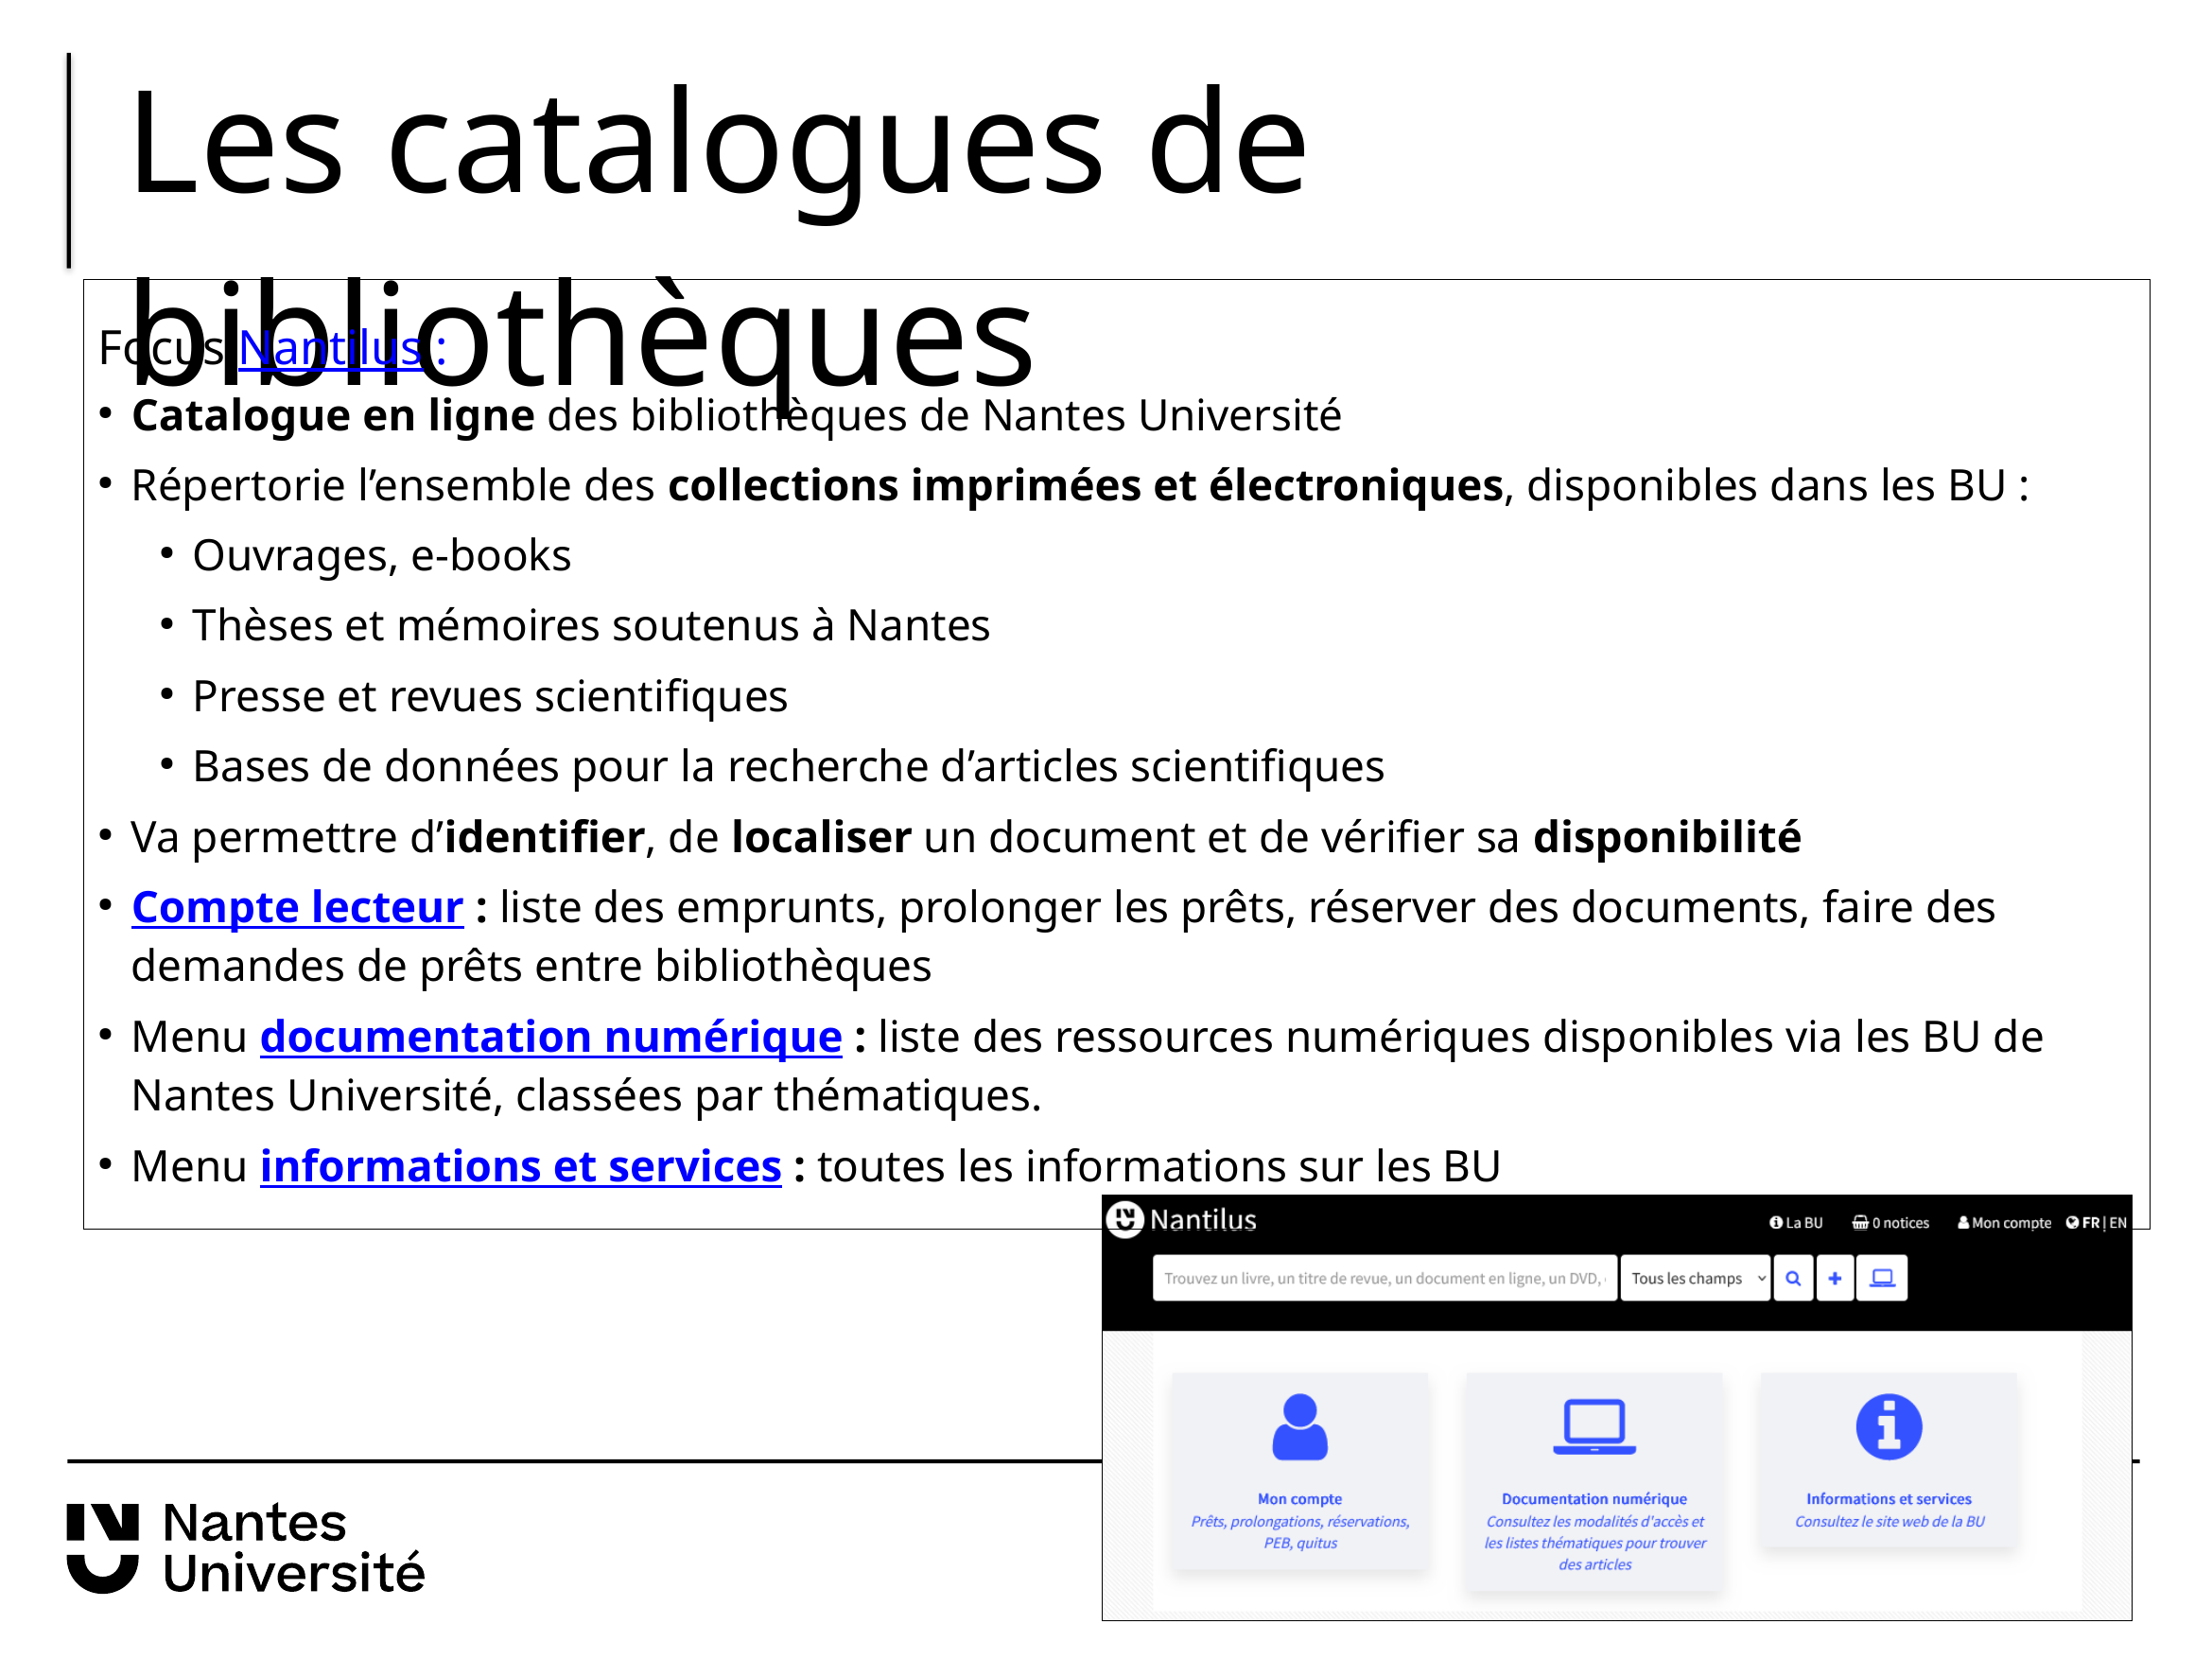

Les catalogues de bibliothèques
Focus Nantilus :
Catalogue en ligne des bibliothèques de Nantes Université
Répertorie l’ensemble des collections imprimées et électroniques, disponibles dans les BU :
Ouvrages, e-books
Thèses et mémoires soutenus à Nantes
Presse et revues scientifiques
Bases de données pour la recherche d’articles scientifiques
Va permettre d’identifier, de localiser un document et de vérifier sa disponibilité
Compte lecteur : liste des emprunts, prolonger les prêts, réserver des documents, faire des demandes de prêts entre bibliothèques
Menu documentation numérique : liste des ressources numériques disponibles via les BU de Nantes Université, classées par thématiques.
Menu informations et services : toutes les informations sur les BU